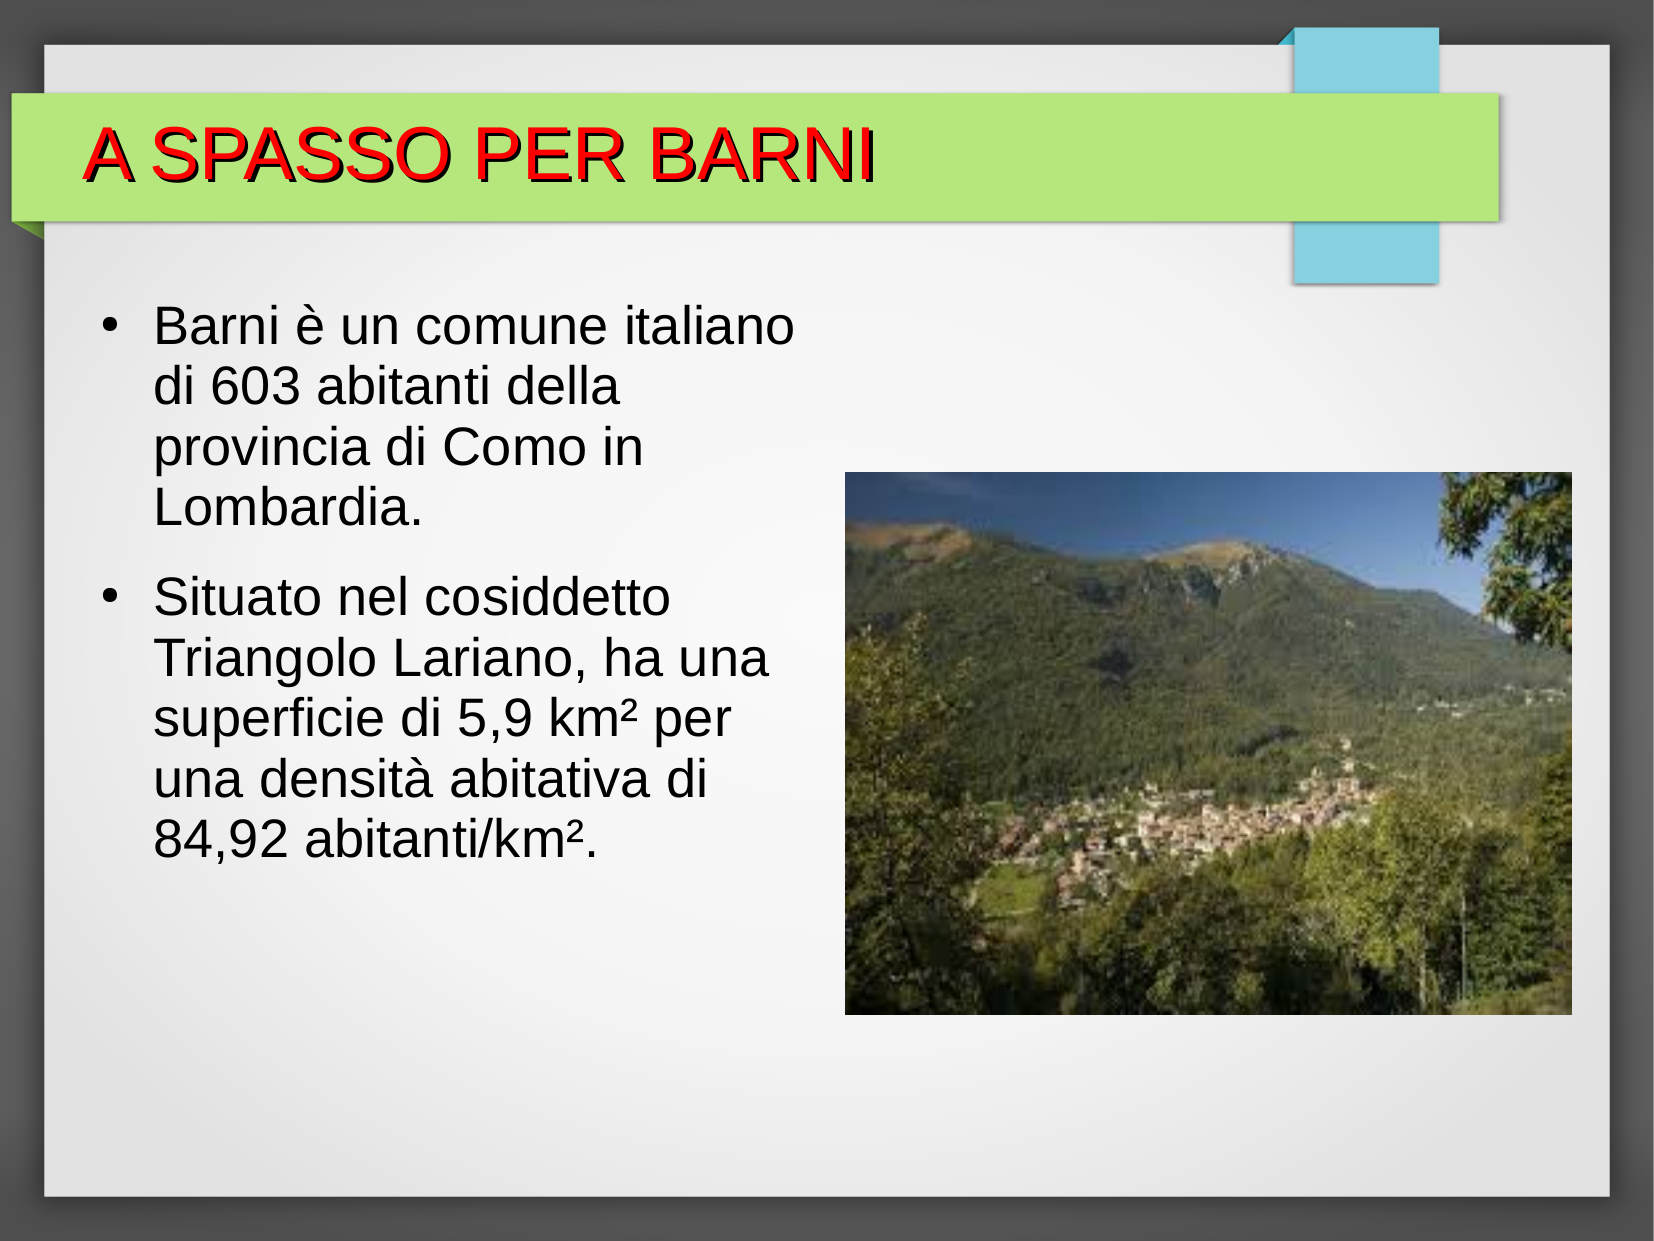

# A SPASSO PER BARNI
Barni è un comune italiano di 603 abitanti della provincia di Como in Lombardia.
Situato nel cosiddetto Triangolo Lariano, ha una superficie di 5,9 km² per una densità abitativa di 84,92 abitanti/km².